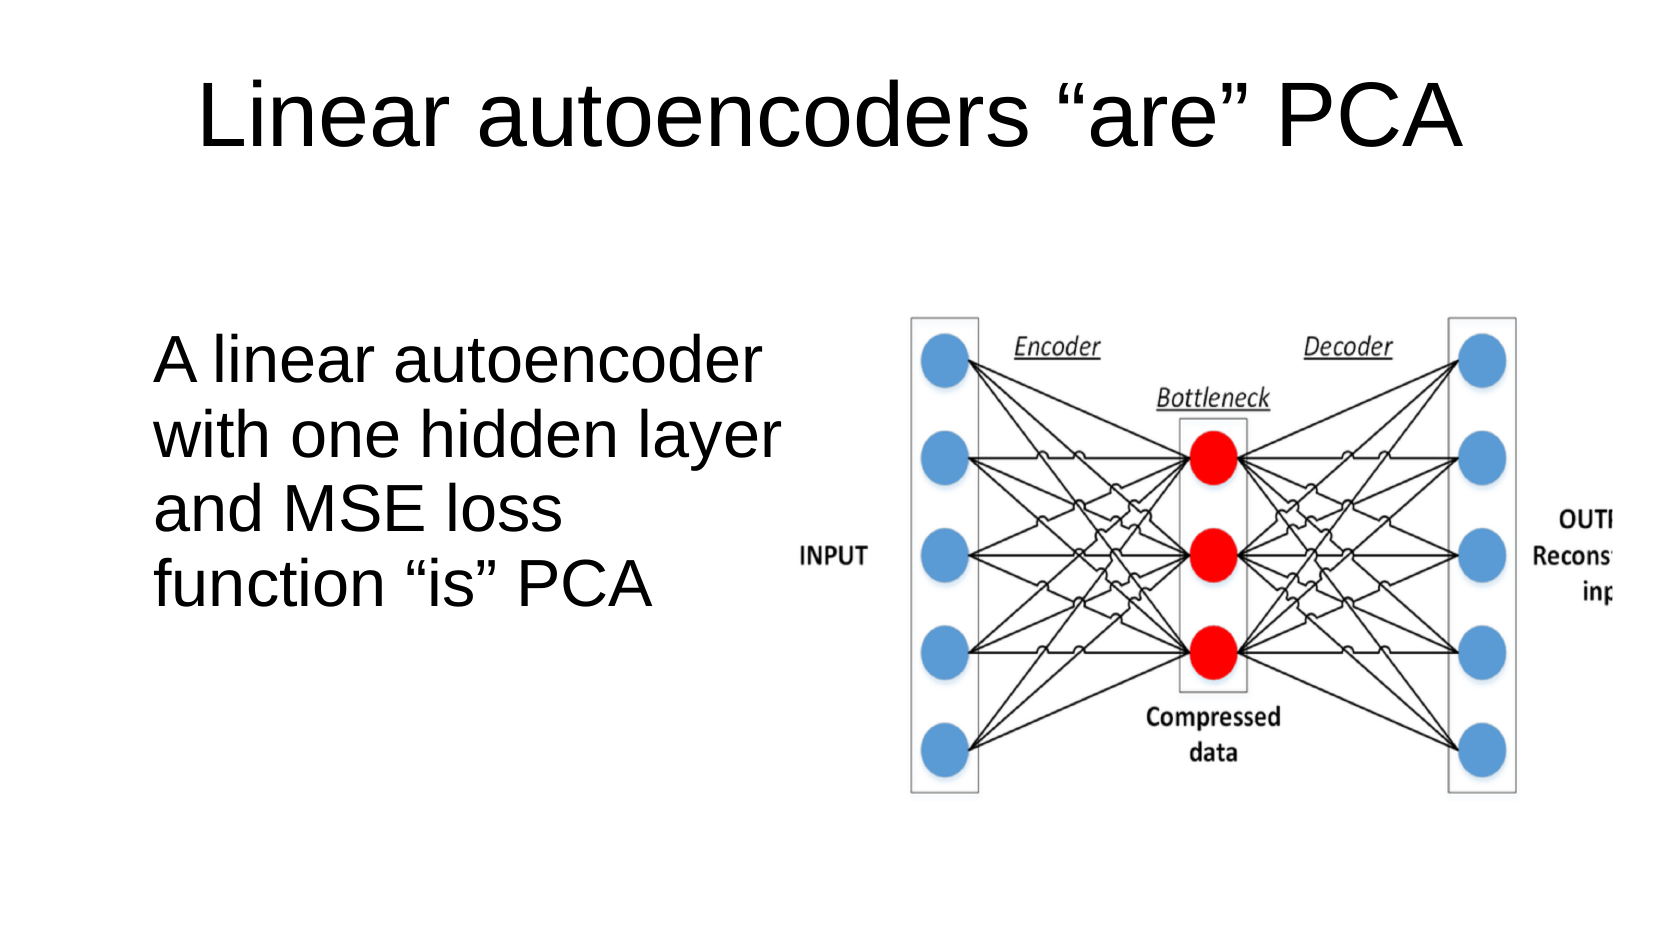

# Linear autoencoders “are” PCA
A linear autoencoder with one hidden layer and MSE loss function “is” PCA